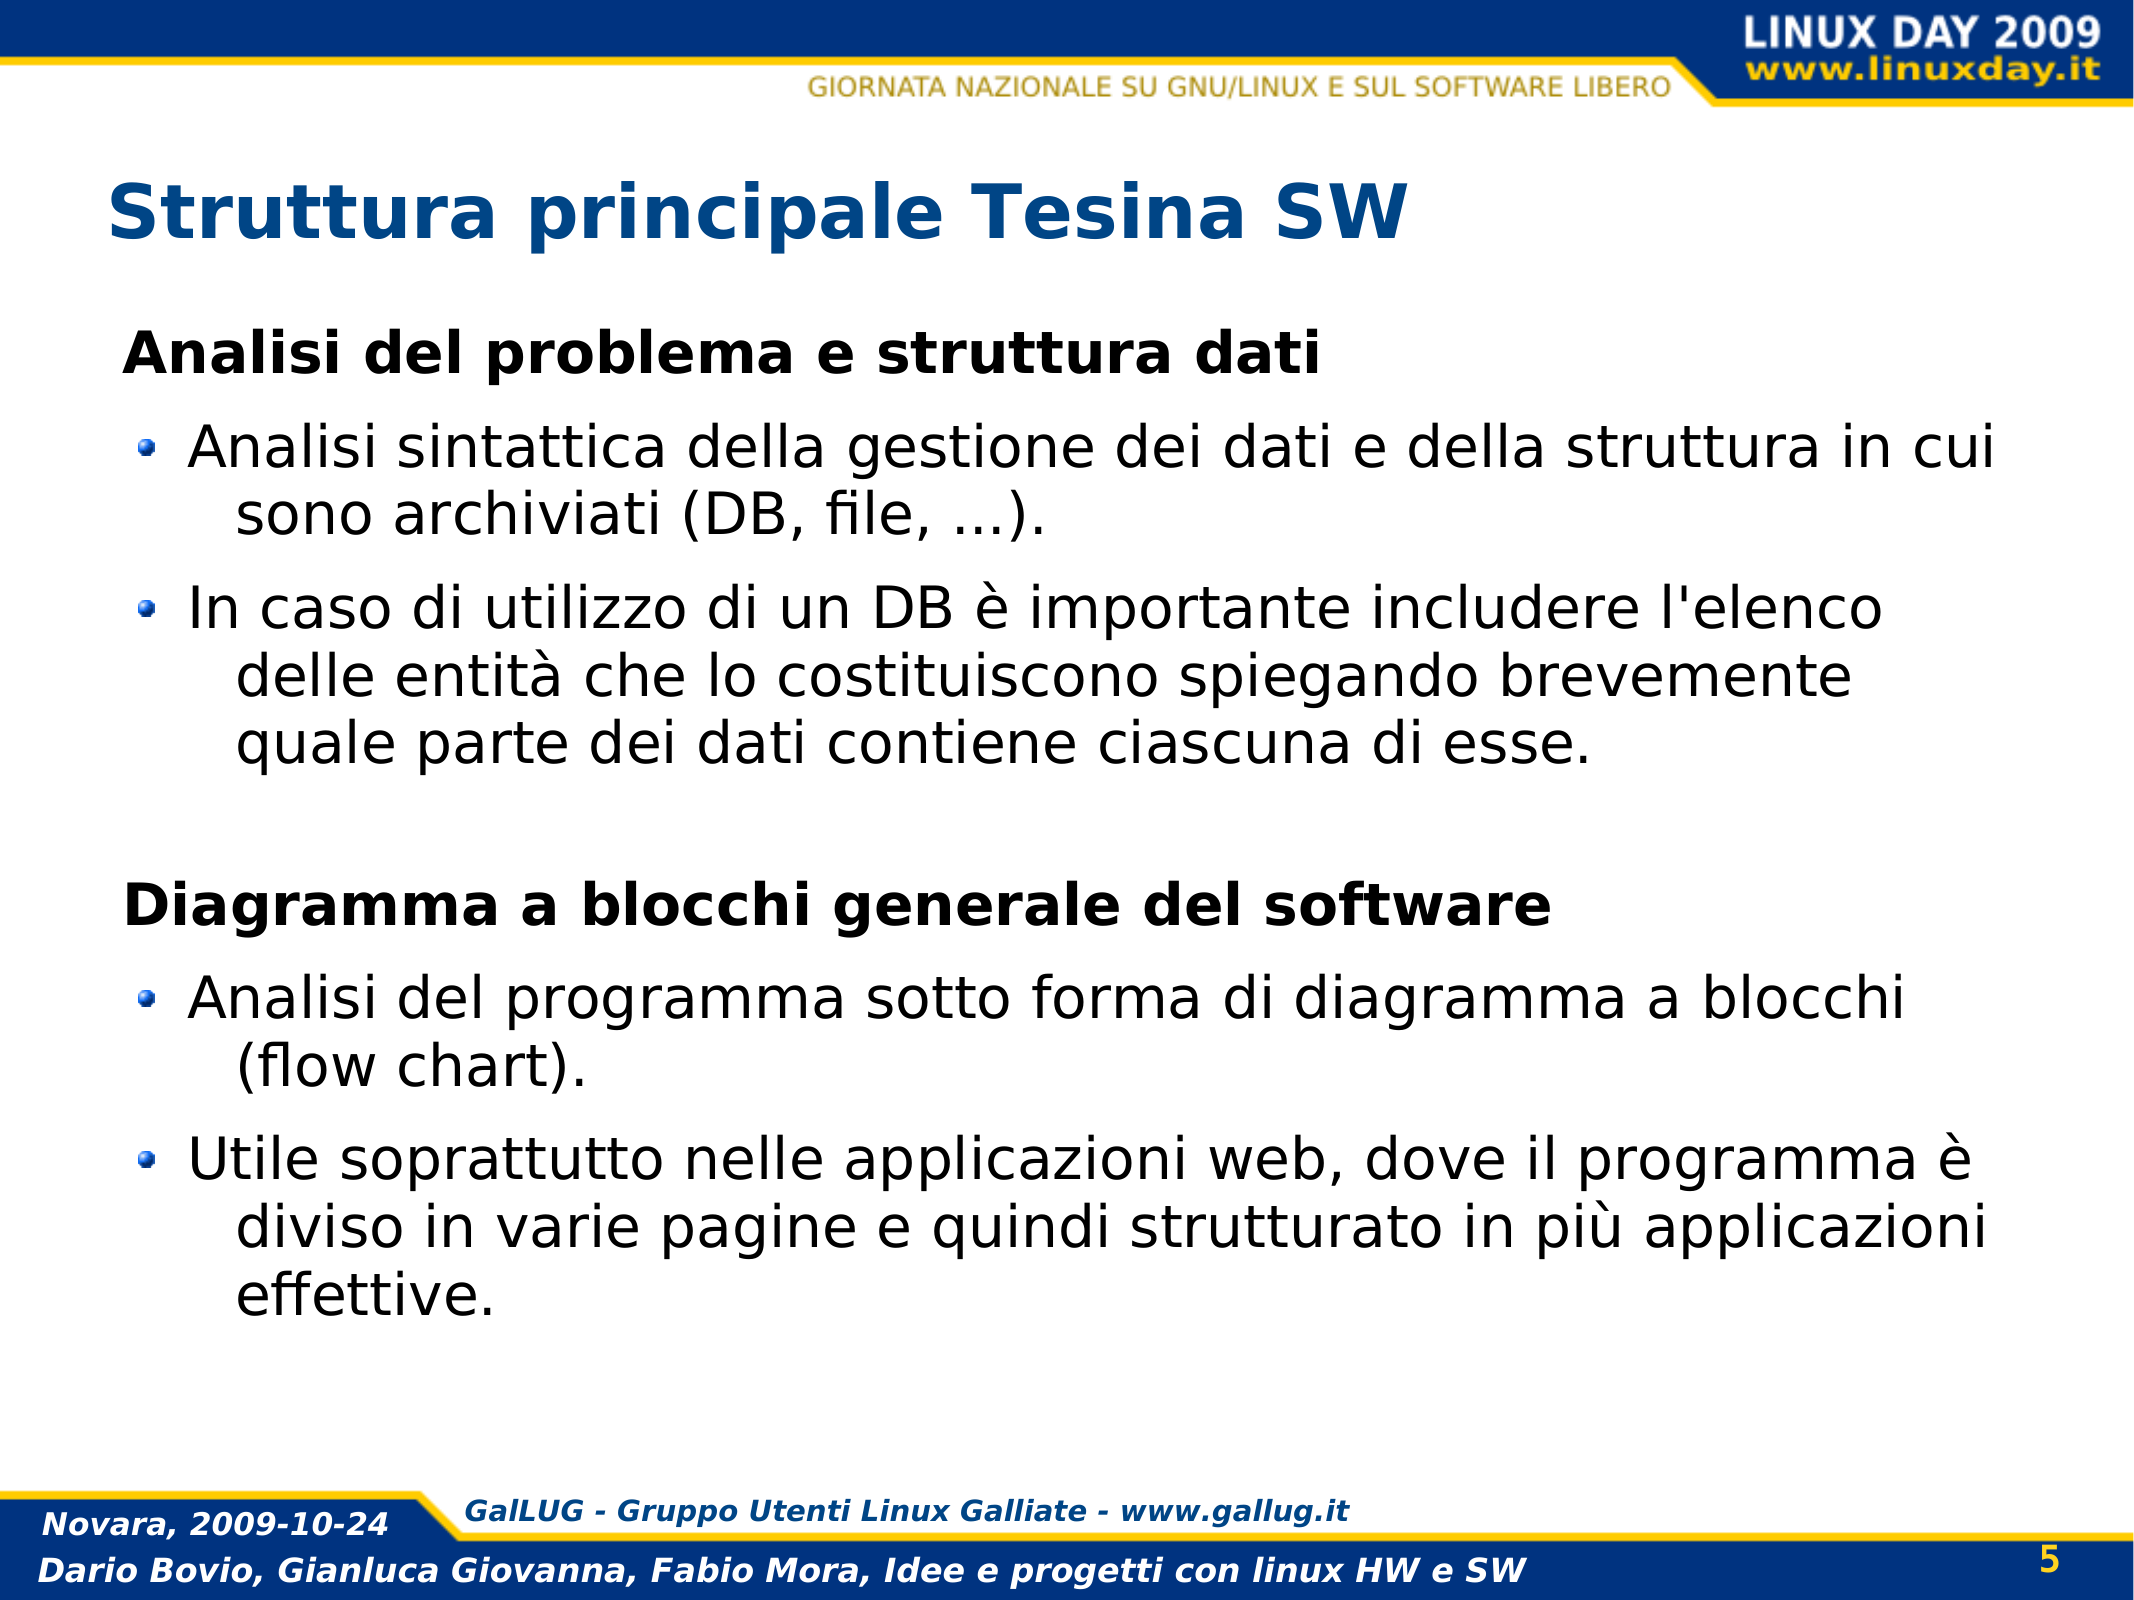

# Struttura principale Tesina SW
Analisi del problema e struttura dati
Analisi sintattica della gestione dei dati e della struttura in cui sono archiviati (DB, file, ...).
In caso di utilizzo di un DB è importante includere l'elenco delle entità che lo costituiscono spiegando brevemente quale parte dei dati contiene ciascuna di esse.
Diagramma a blocchi generale del software
Analisi del programma sotto forma di diagramma a blocchi (flow chart).
Utile soprattutto nelle applicazioni web, dove il programma è diviso in varie pagine e quindi strutturato in più applicazioni effettive.